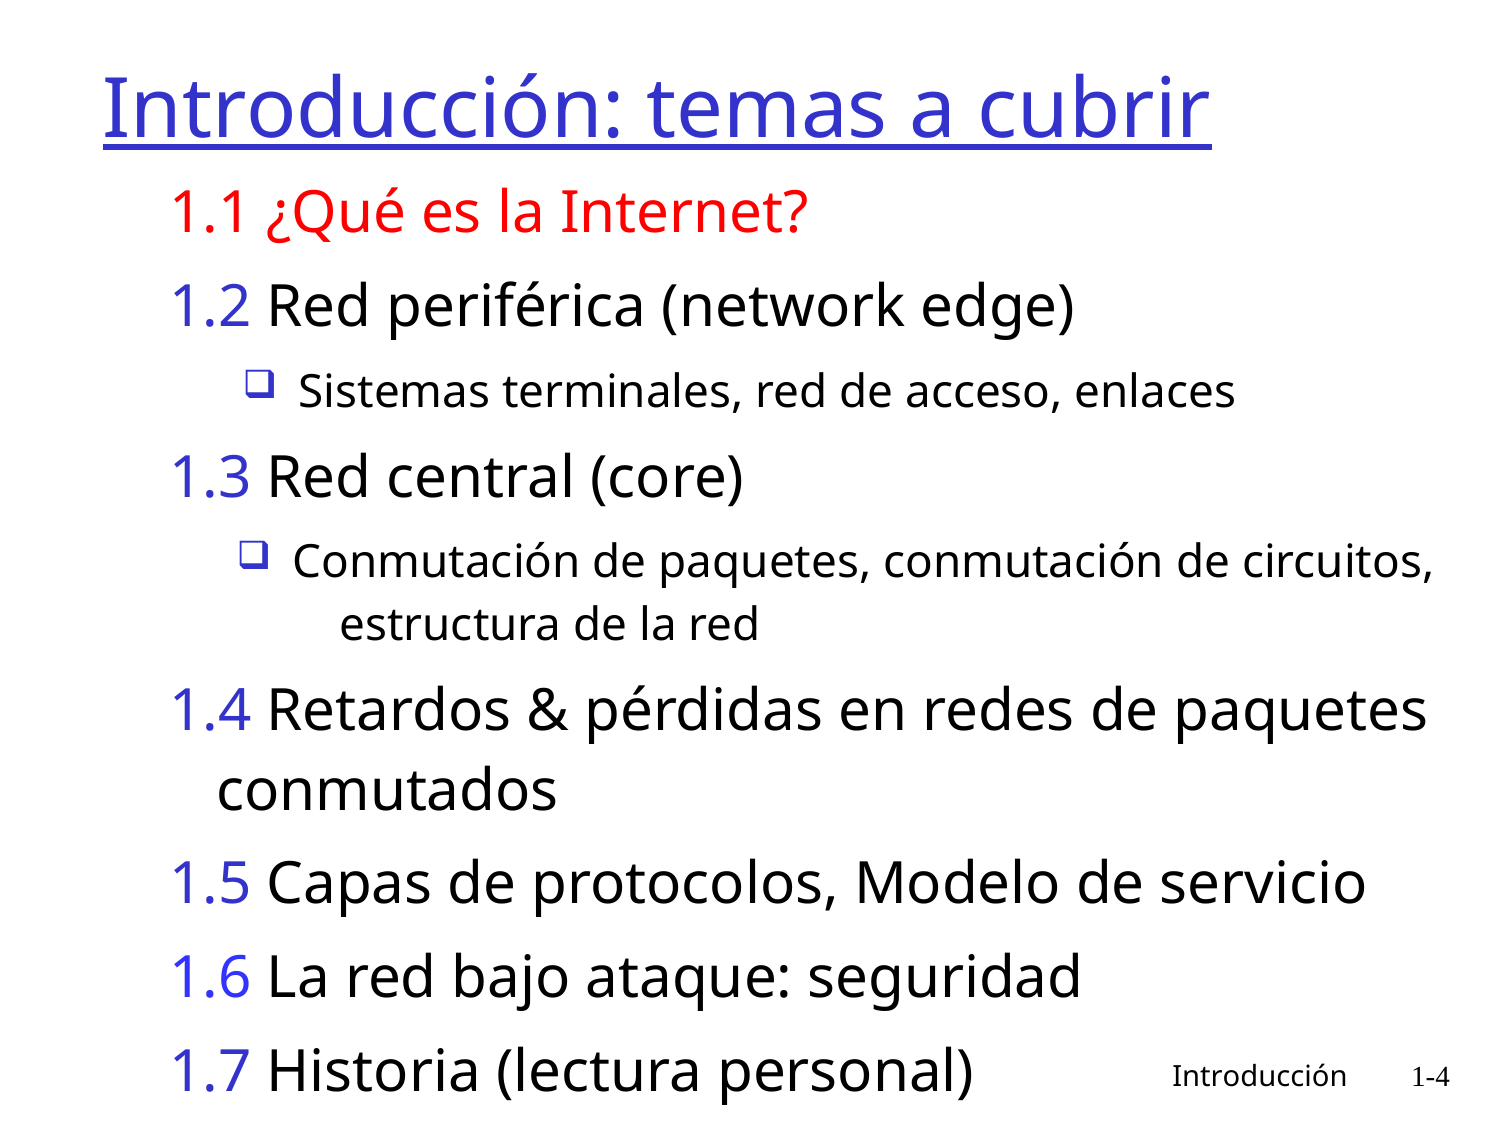

# Introducción: temas a cubrir
1.1 ¿Qué es la Internet?
1.2 Red periférica (network edge)
Sistemas terminales, red de acceso, enlaces
1.3 Red central (core)
Conmutación de paquetes, conmutación de circuitos, estructura de la red
1.4 Retardos & pérdidas en redes de paquetes conmutados
1.5 Capas de protocolos, Modelo de servicio
1.6 La red bajo ataque: seguridad
1.7 Historia (lectura personal)
 Introducción
1-3